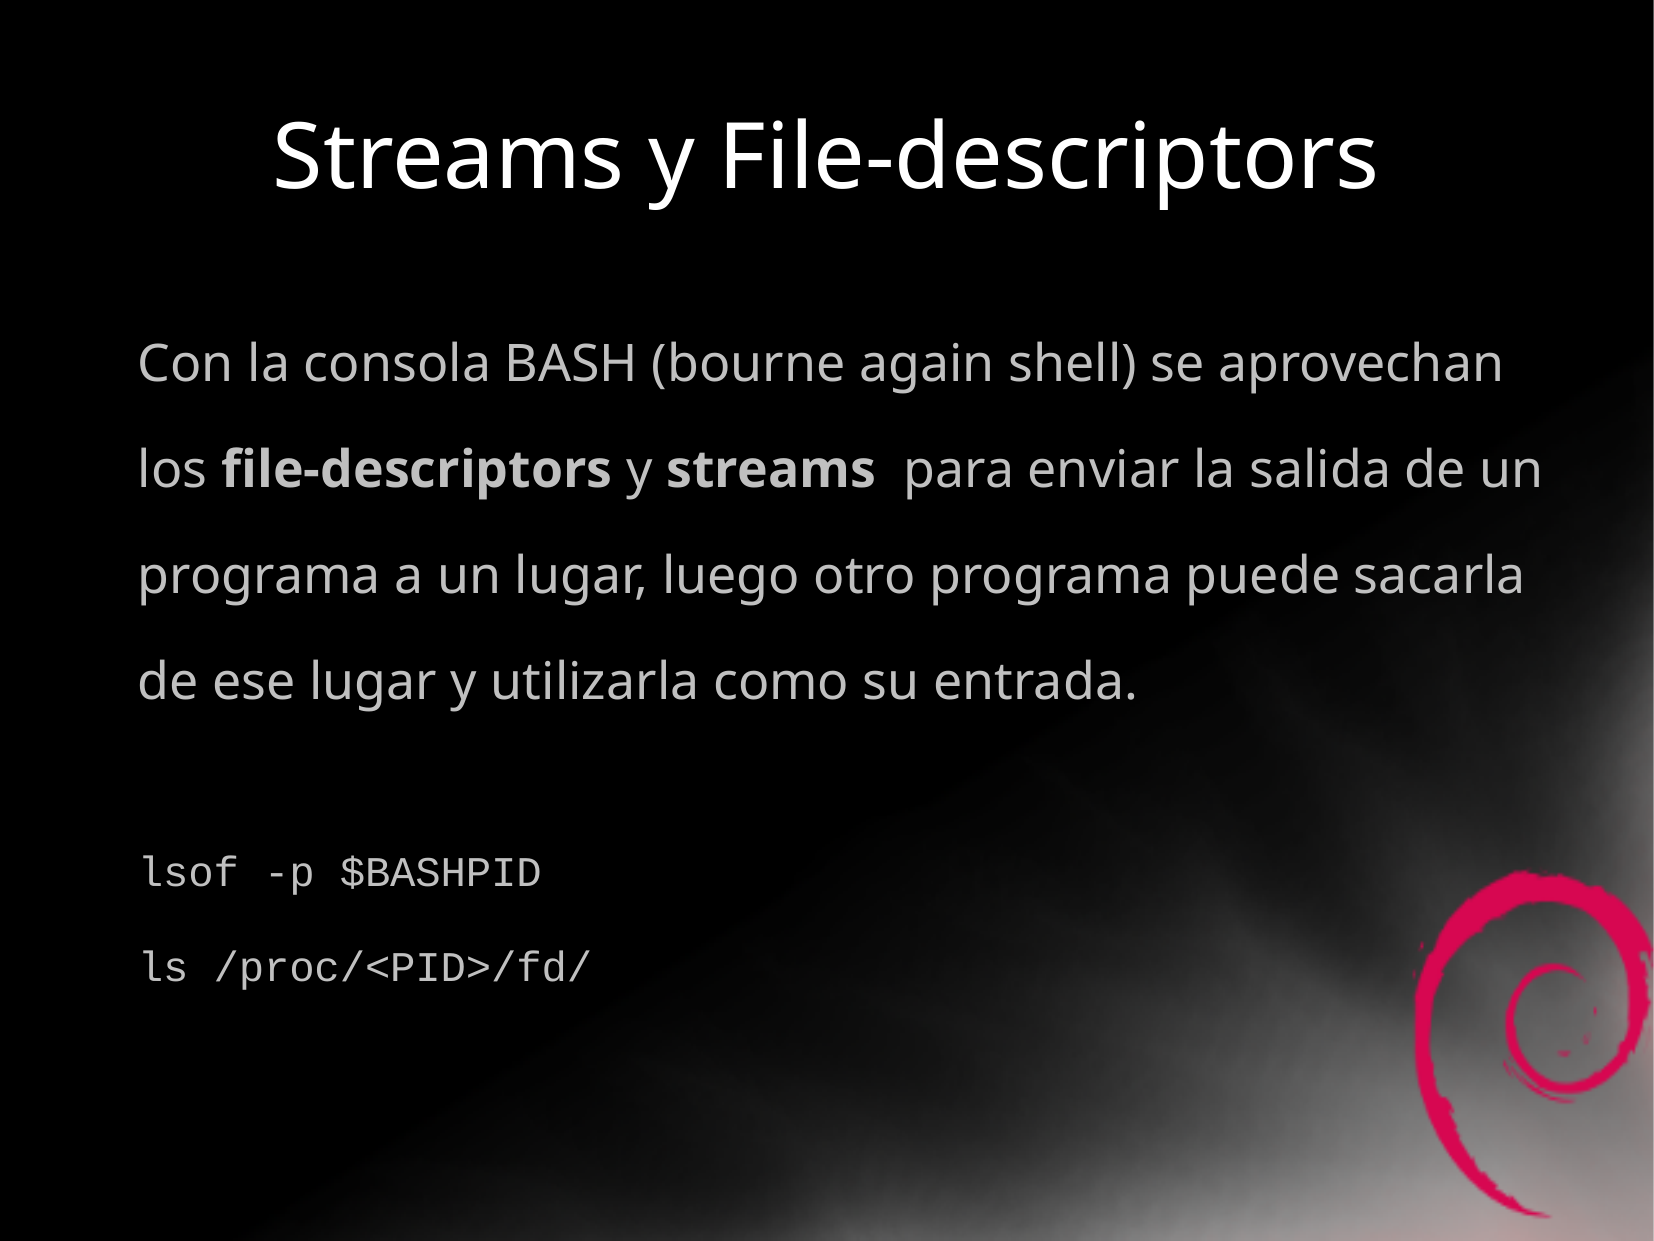

# Streams y File-descriptors
Con la consola BASH (bourne again shell) se aprovechan los file-descriptors y streams para enviar la salida de un programa a un lugar, luego otro programa puede sacarla de ese lugar y utilizarla como su entrada.
lsof -p $BASHPID
ls /proc/<PID>/fd/